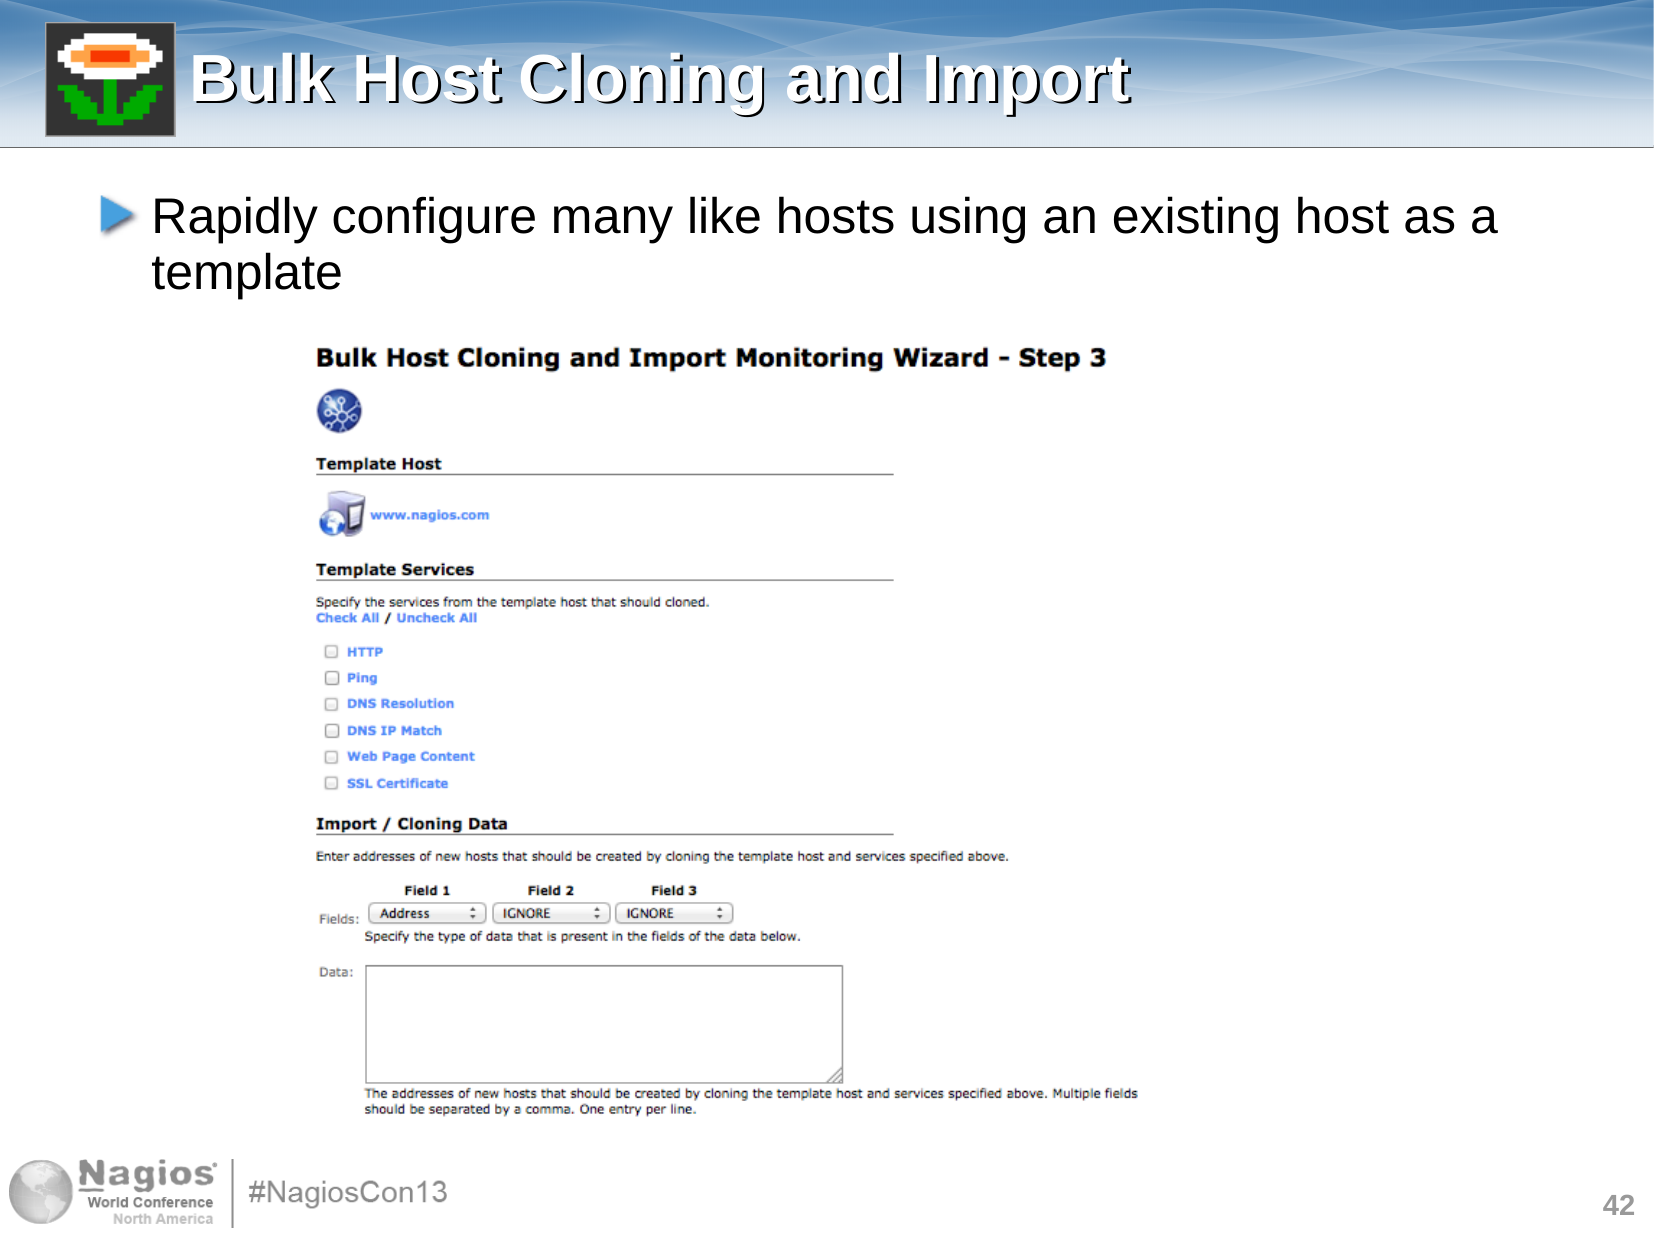

# Bulk Host Cloning and Import
Rapidly configure many like hosts using an existing host as a template
42